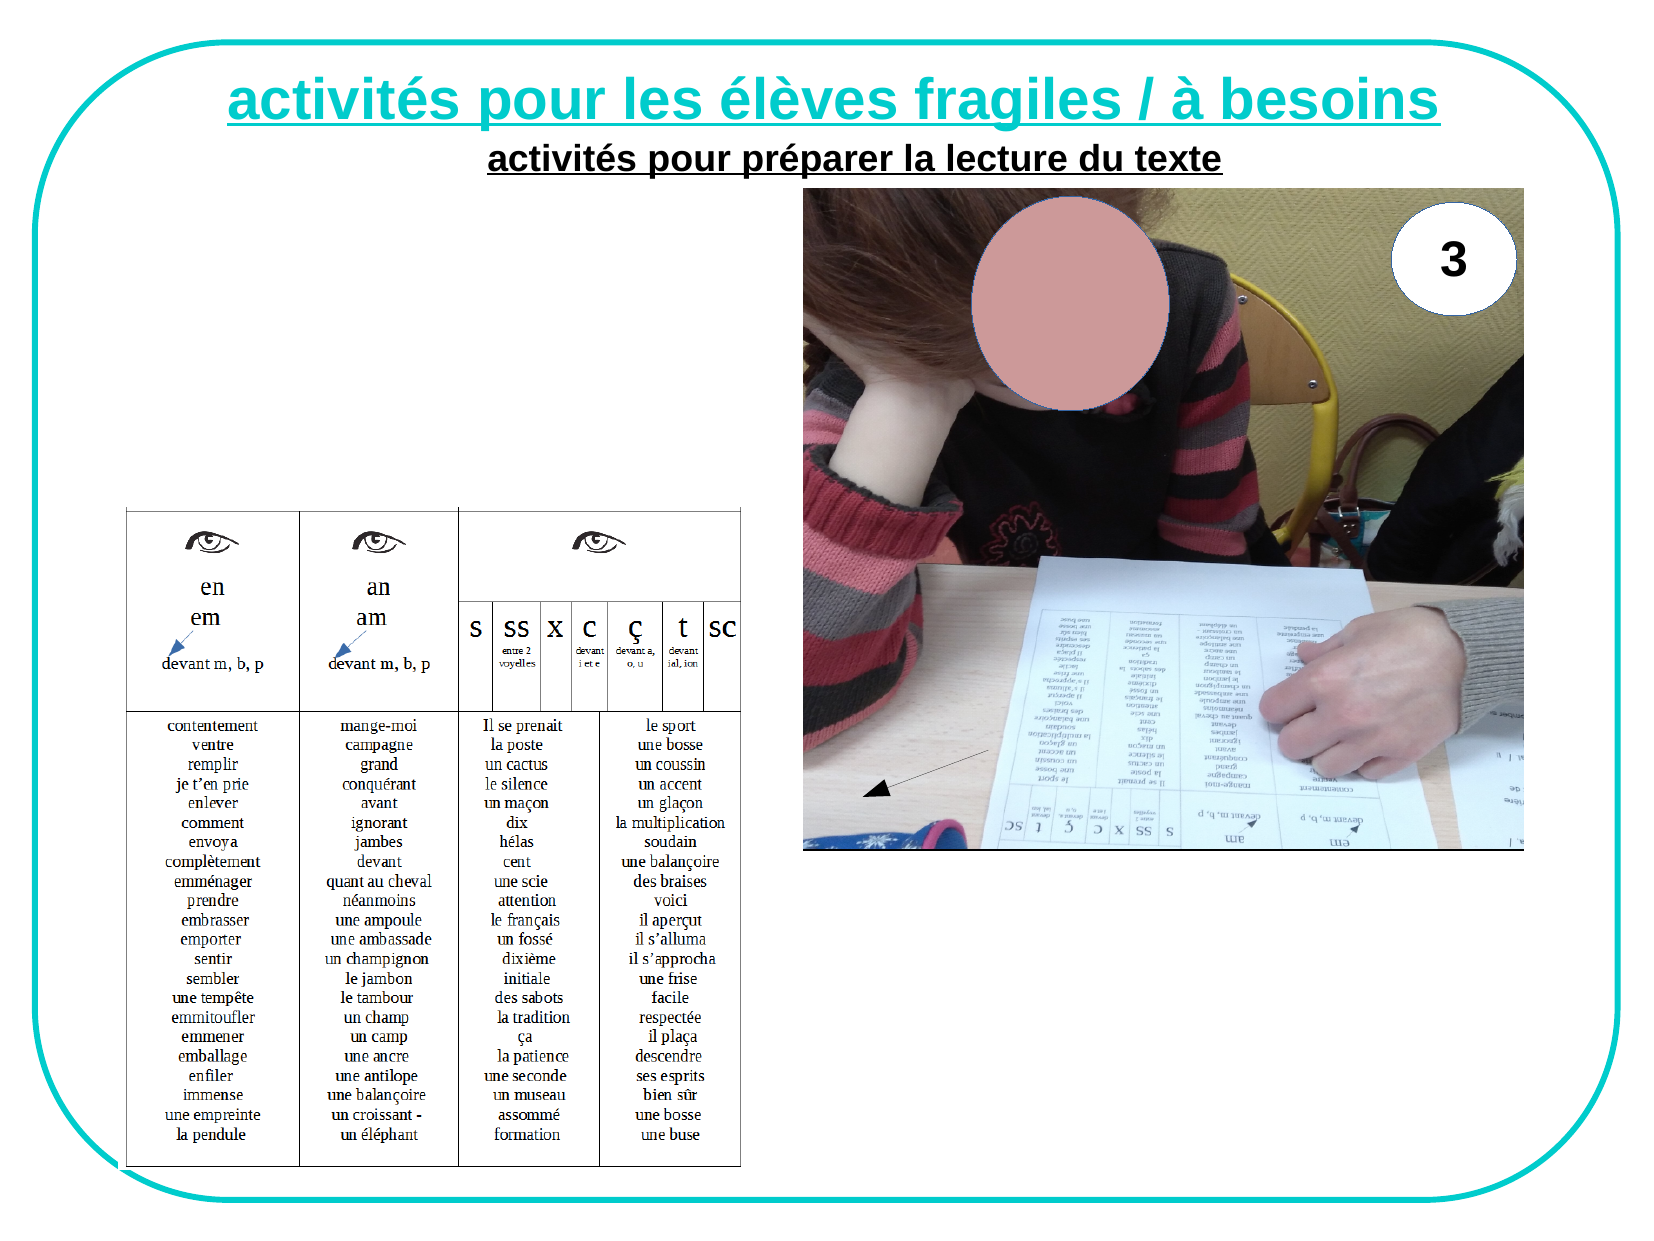

activités pour les élèves fragiles / à besoins
activités pour préparer la lecture du texte
3